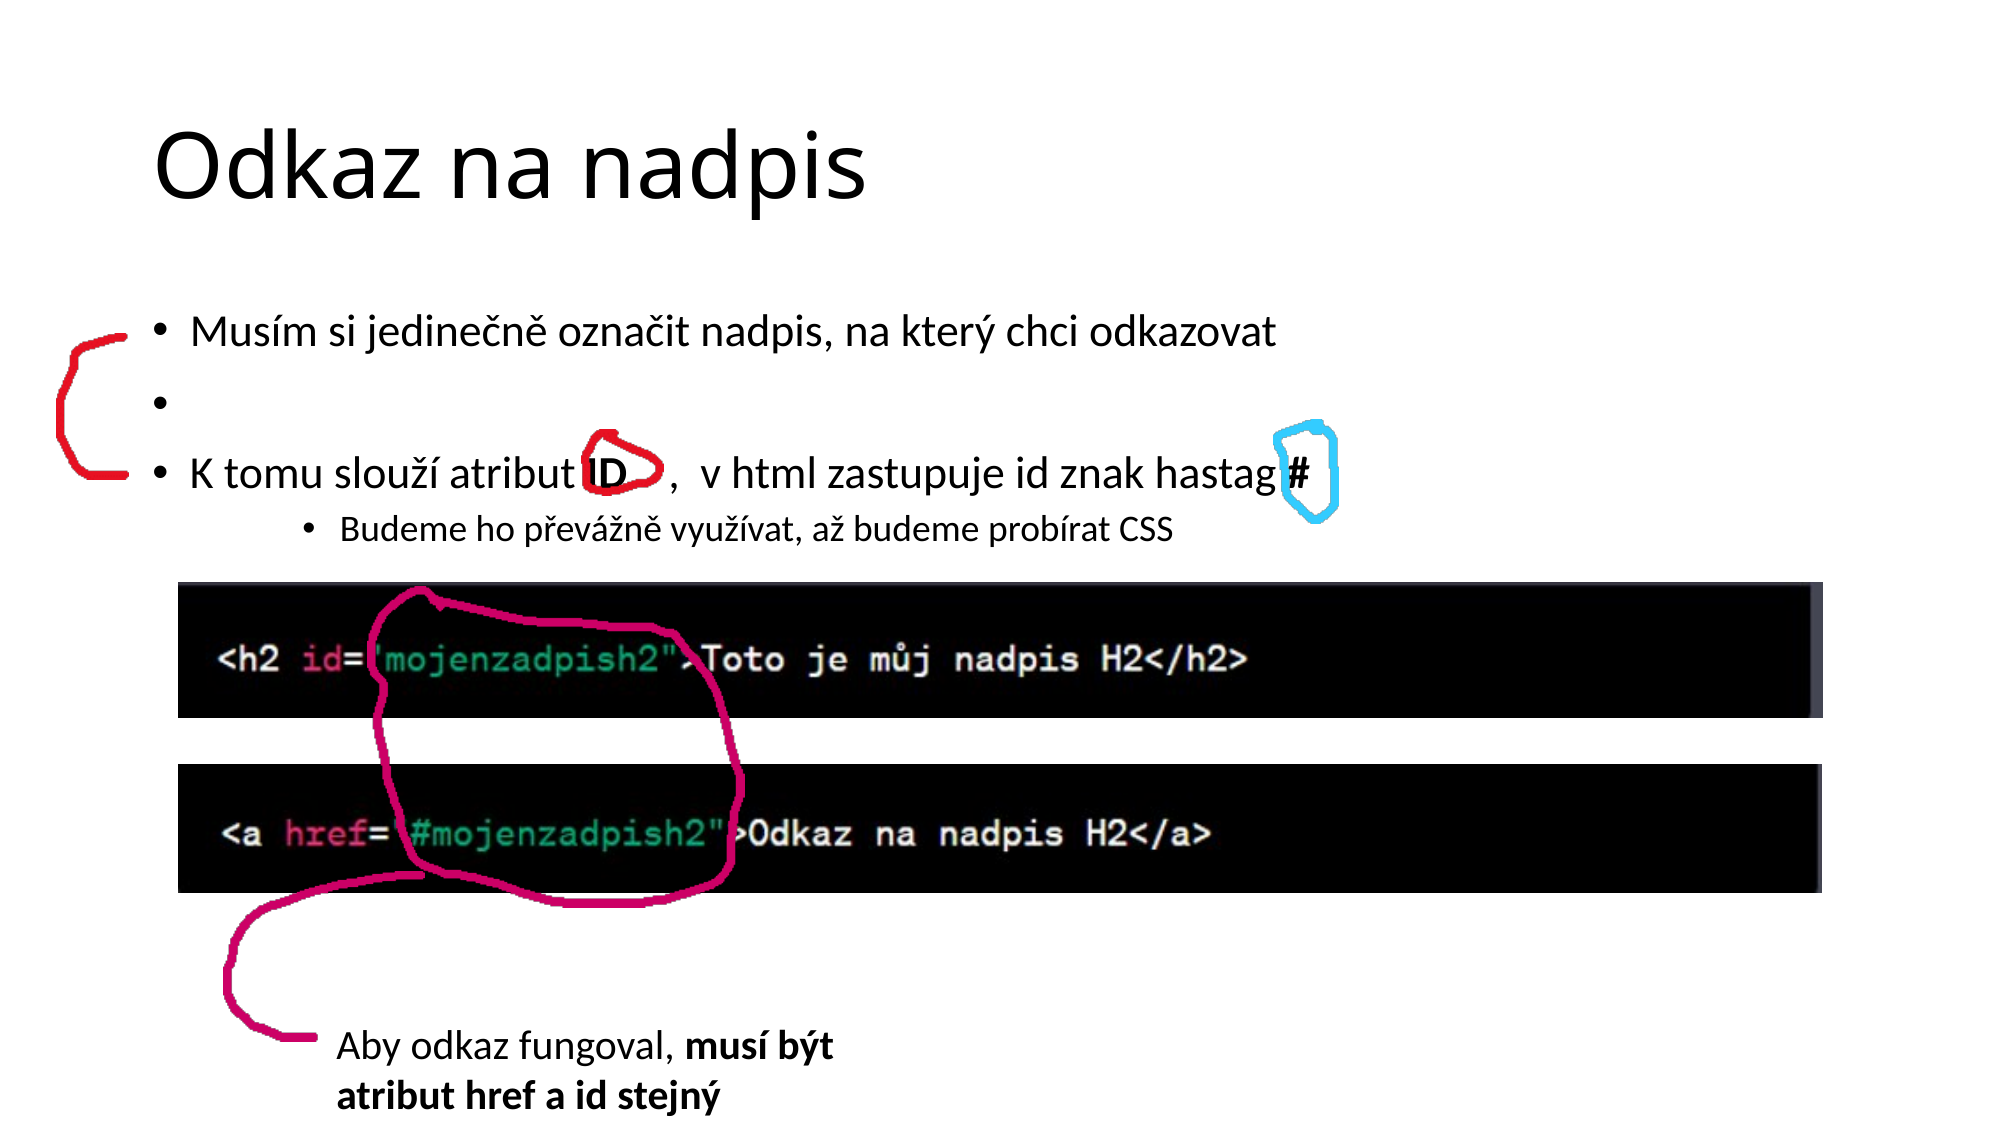

# Odkaz na nadpis
Musím si jedinečně označit nadpis, na který chci odkazovat
K tomu slouží atribut ID    ,  v html zastupuje id znak hastag #
Budeme ho převážně využívat, až budeme probírat CSS
Aby odkaz fungoval, musí být atribut href a id stejný